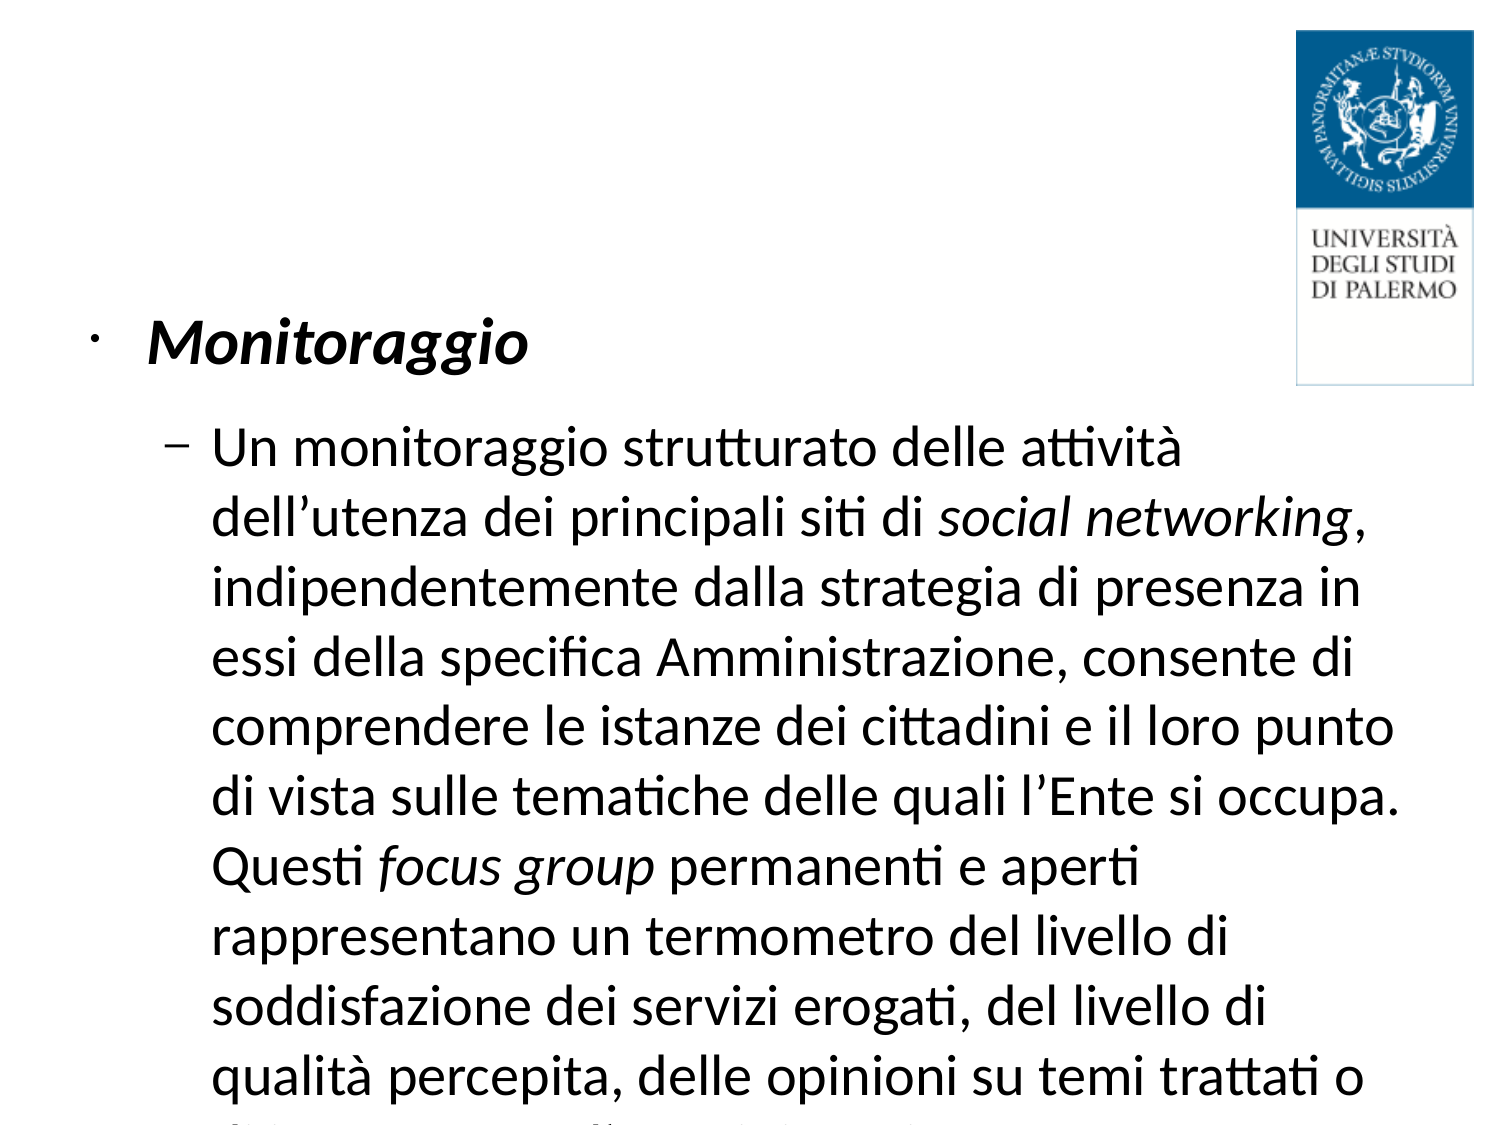

# Monitoraggio
Un monitoraggio strutturato delle attività dell’utenza dei principali siti di social networking, indipendentemente dalla strategia di presenza in essi della specifica Amministrazione, consente di comprendere le istanze dei cittadini e il loro punto di vista sulle tematiche delle quali l’Ente si occupa. Questi focus group permanenti e aperti rappresentano un termometro del livello di soddisfazione dei servizi erogati, del livello di qualità percepita, delle opinioni su temi trattati o di interesse per l’Amministrazione.